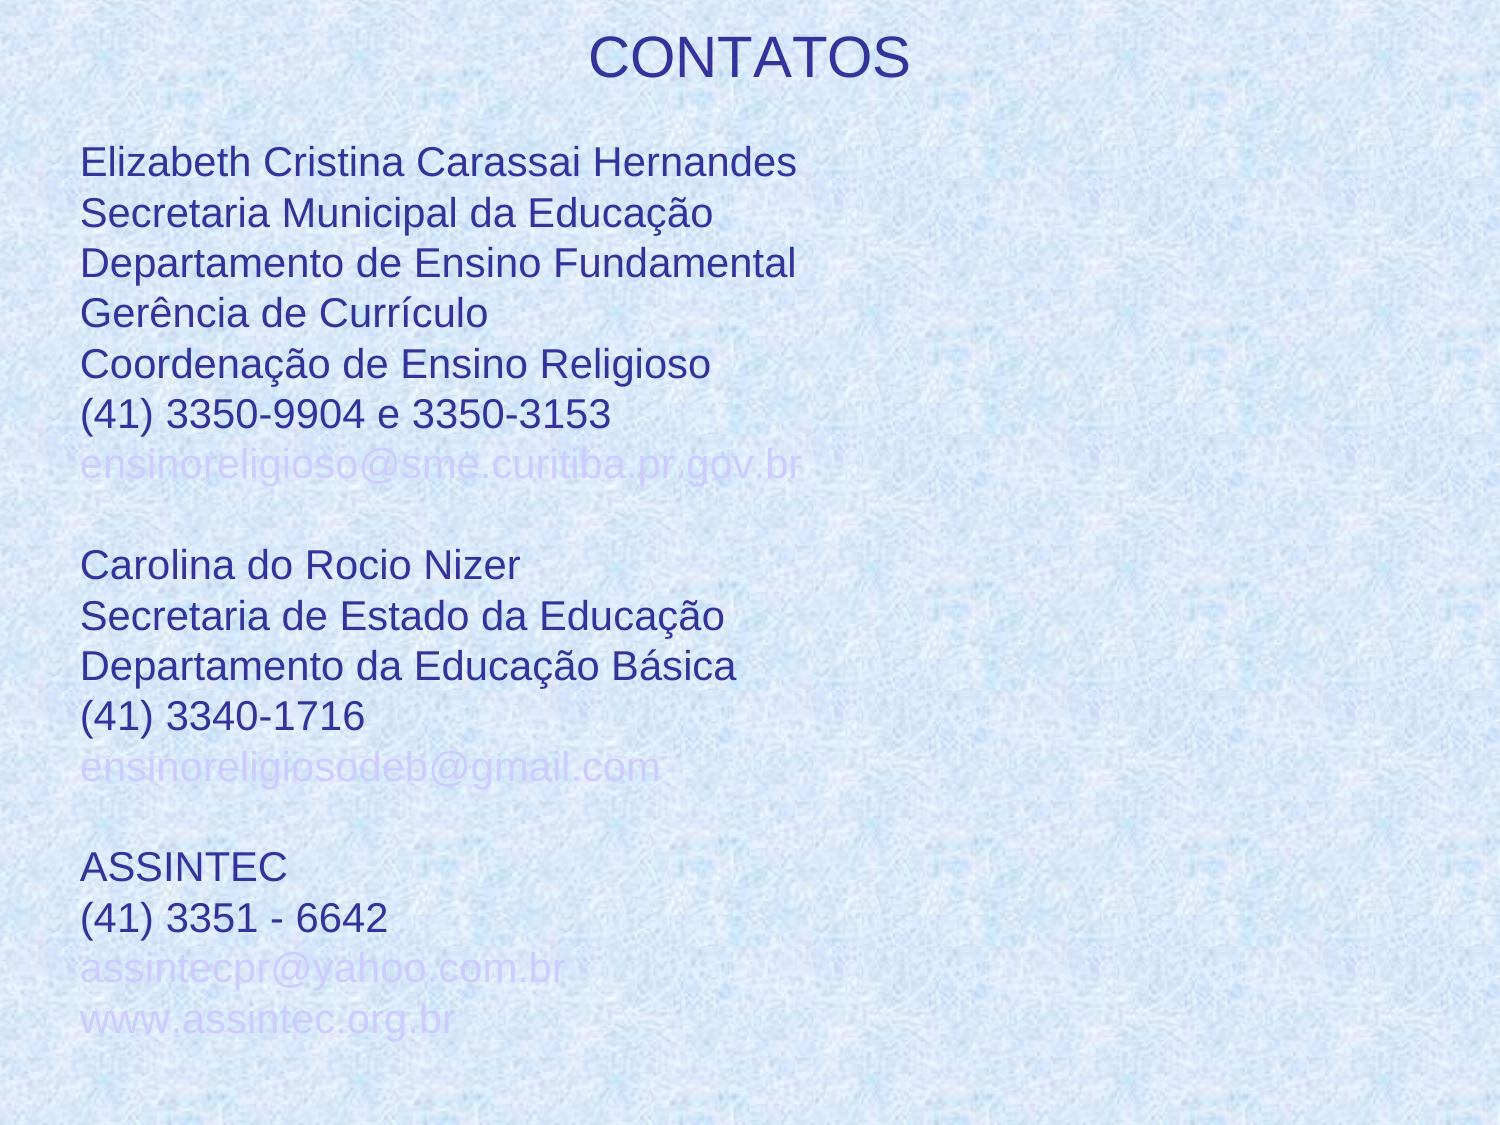

CONTATOS
Elizabeth Cristina Carassai Hernandes
Secretaria Municipal da Educação
Departamento de Ensino Fundamental
Gerência de Currículo
Coordenação de Ensino Religioso
(41) 3350-9904 e 3350-3153
ensinoreligioso@sme.curitiba.pr.gov.br
Carolina do Rocio Nizer
Secretaria de Estado da Educação
Departamento da Educação Básica
(41) 3340-1716
ensinoreligiosodeb@gmail.com
ASSINTEC
(41) 3351 - 6642
assintecpr@yahoo.com.br
www.assintec.org.br